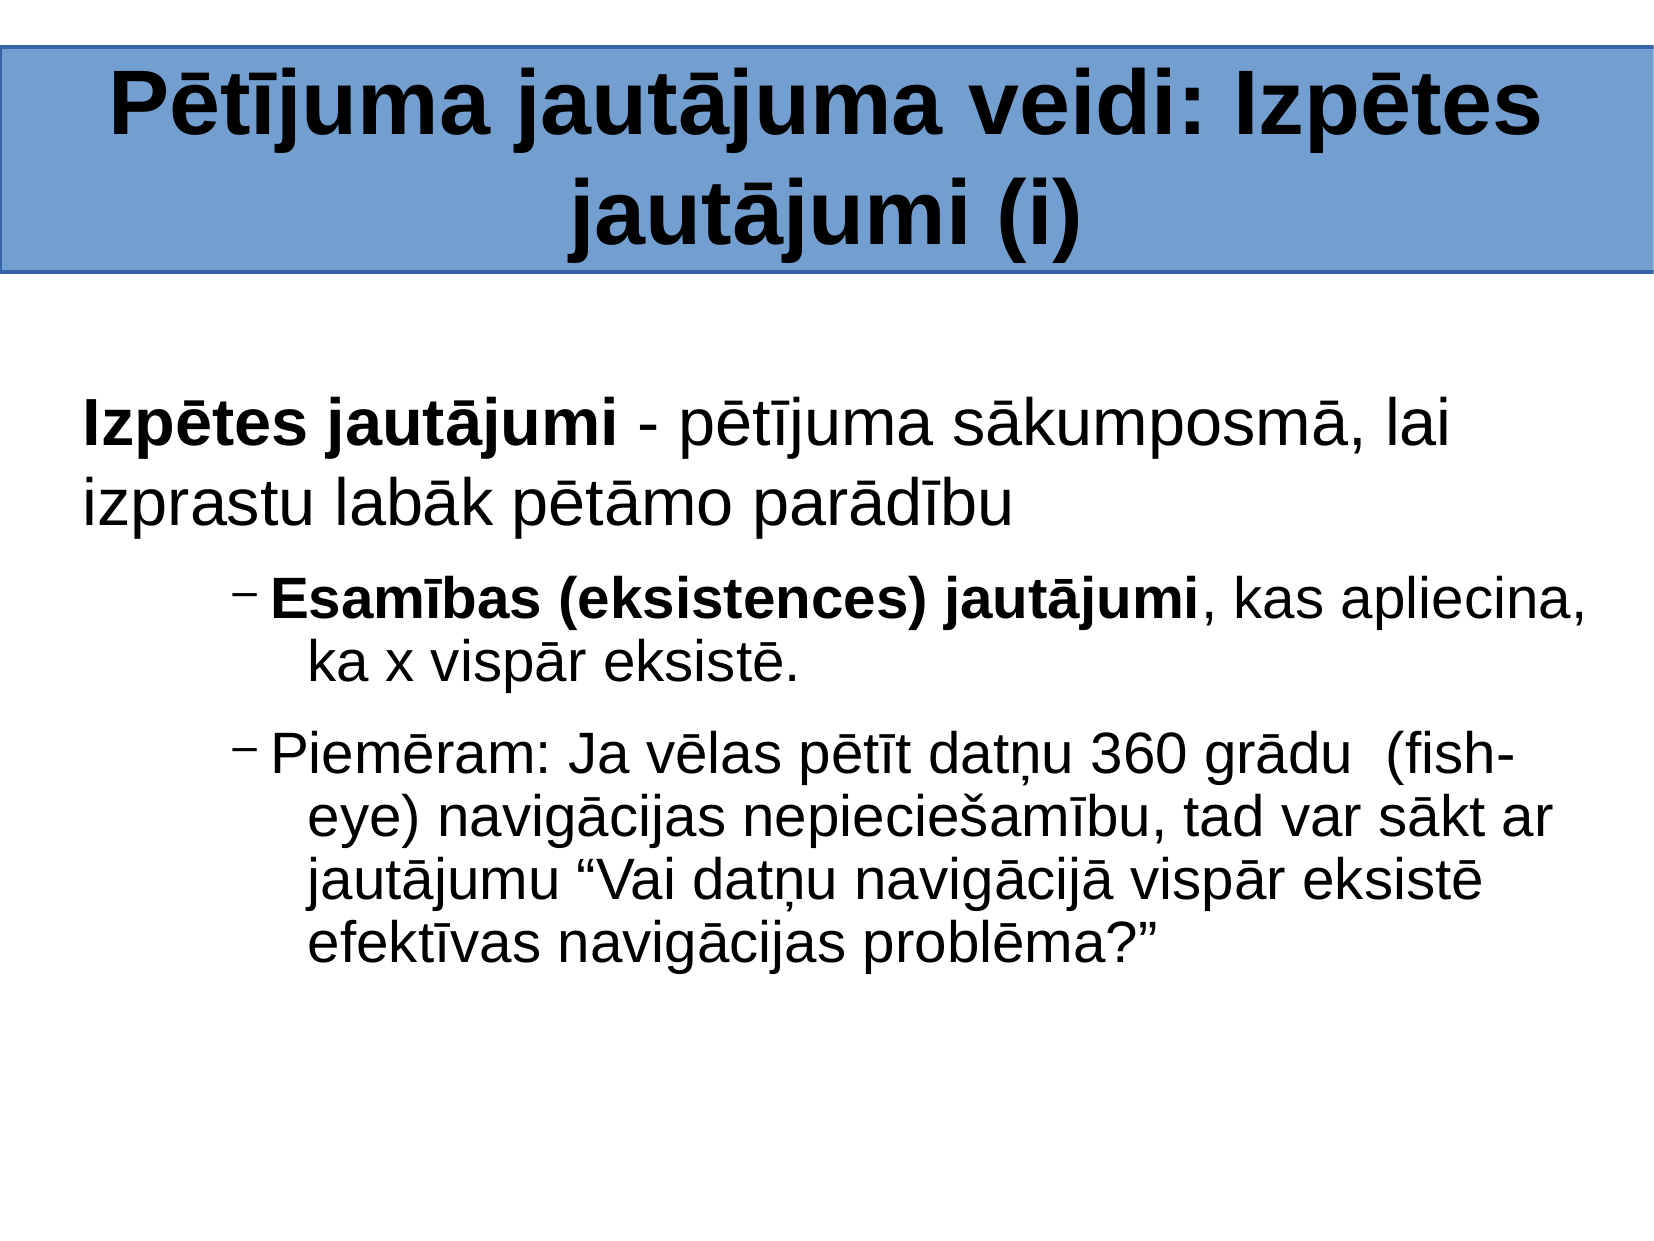

# Pētījuma jautājuma veidi: Izpētes jautājumi (i)
Izpētes jautājumi - pētījuma sākumposmā, lai izprastu labāk pētāmo parādību
Esamības (eksistences) jautājumi, kas apliecina, ka x vispār eksistē.
Piemēram: Ja vēlas pētīt datņu 360 grādu (fish-eye) navigācijas nepieciešamību, tad var sākt ar jautājumu “Vai datņu navigācijā vispār eksistē efektīvas navigācijas problēma?”